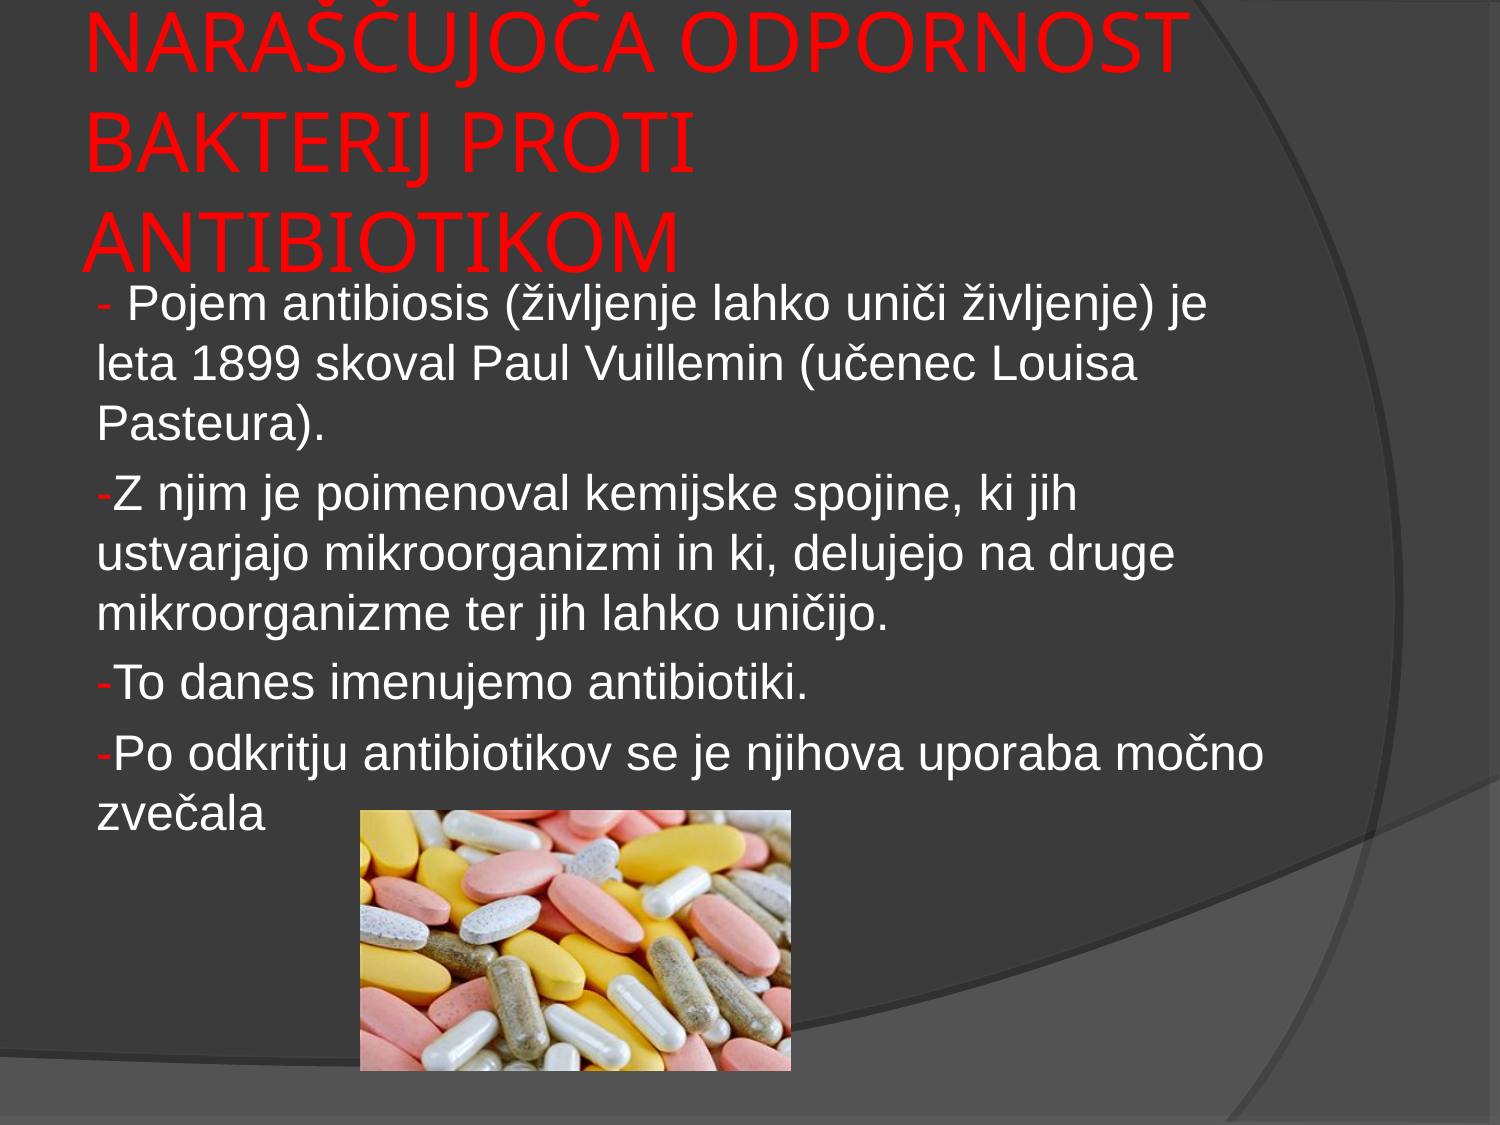

# NARAŠČUJOČA ODPORNOST BAKTERIJ PROTI ANTIBIOTIKOM
- Pojem antibiosis (življenje lahko uniči življenje) je leta 1899 skoval Paul Vuillemin (učenec Louisa Pasteura).
-Z njim je poimenoval kemijske spojine, ki jih ustvarjajo mikroorganizmi in ki, delujejo na druge mikroorganizme ter jih lahko uničijo.
-To danes imenujemo antibiotiki.
-Po odkritju antibiotikov se je njihova uporaba močno zvečala